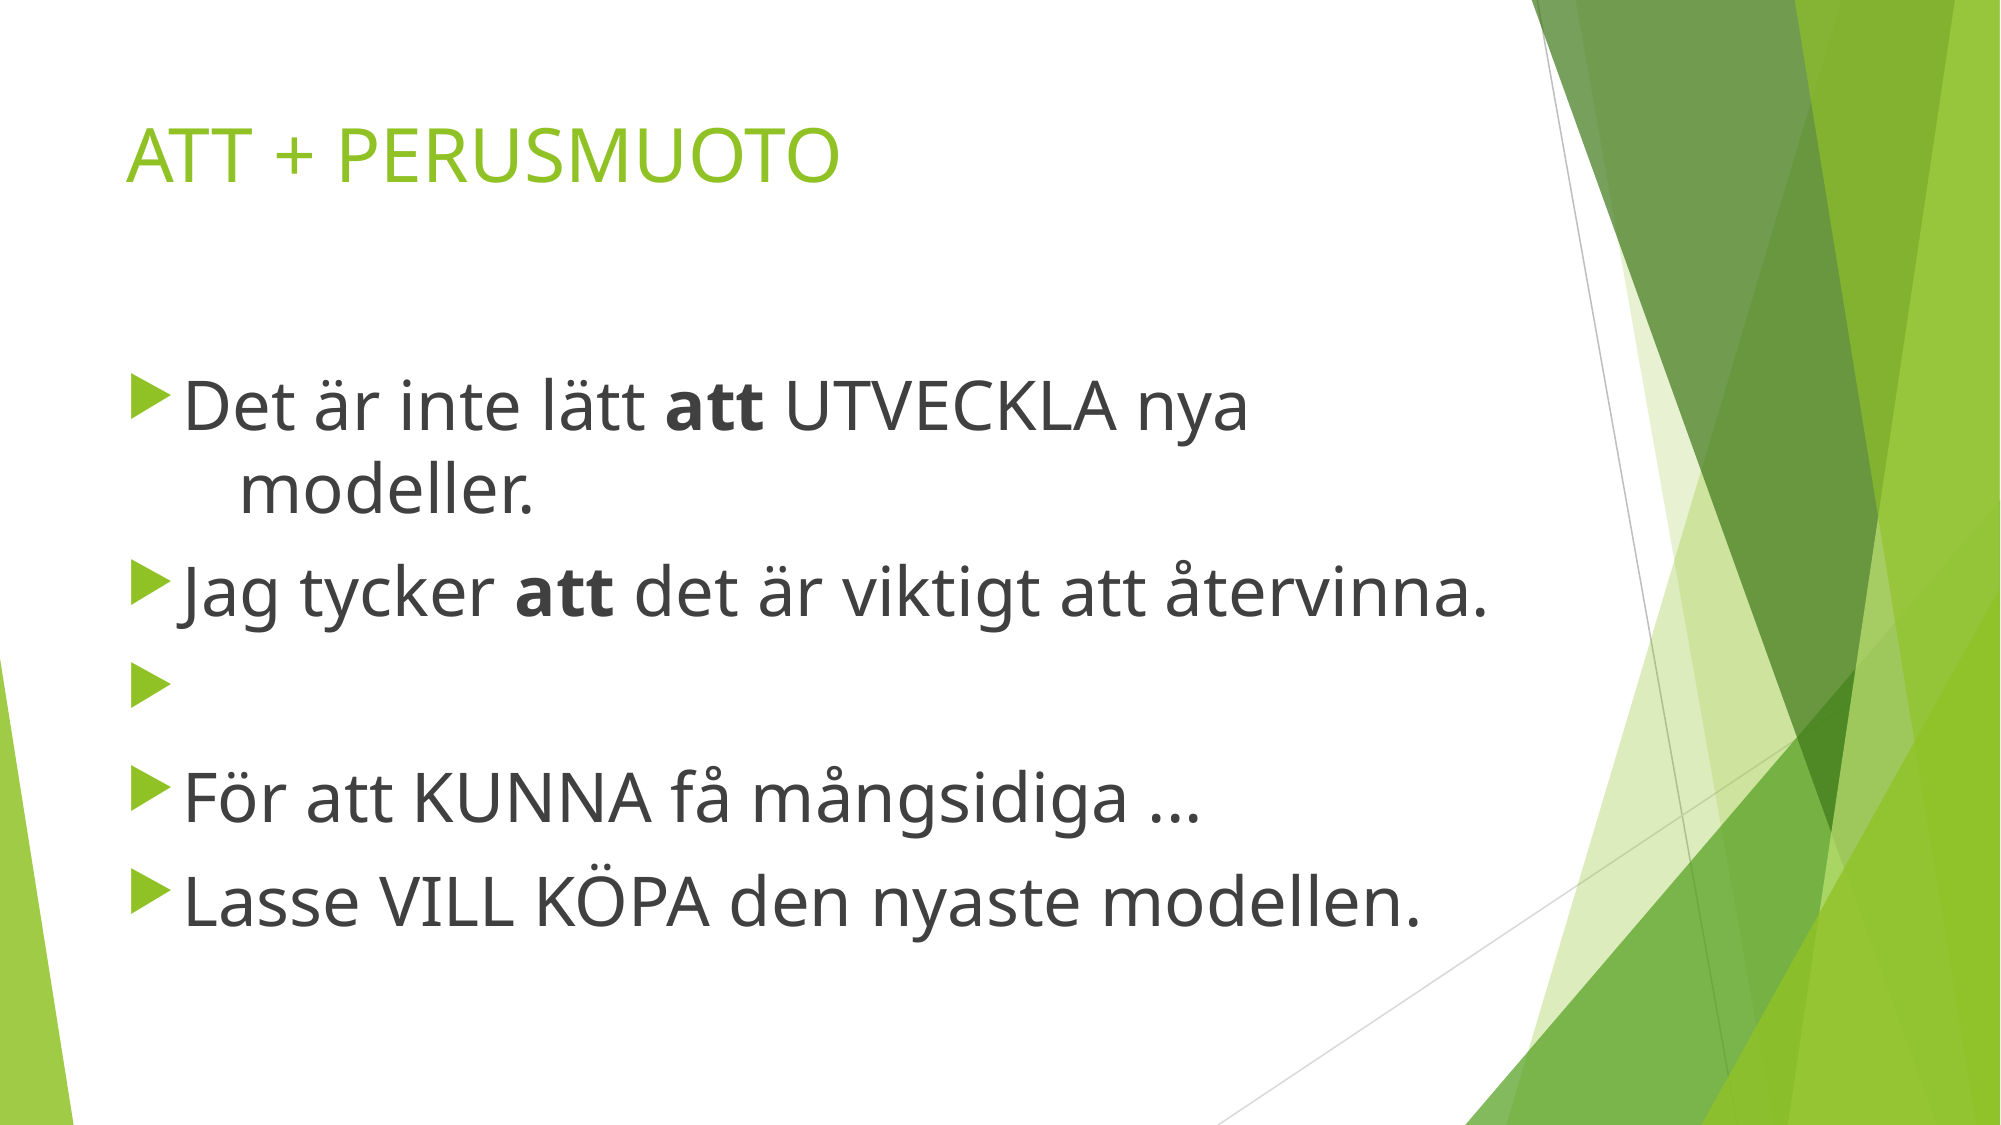

# ATT + PERUSMUOTO
Det är inte lätt att UTVECKLA nya modeller.
Jag tycker att det är viktigt att återvinna.
För att KUNNA få mångsidiga ...
Lasse VILL KÖPA den nyaste modellen.